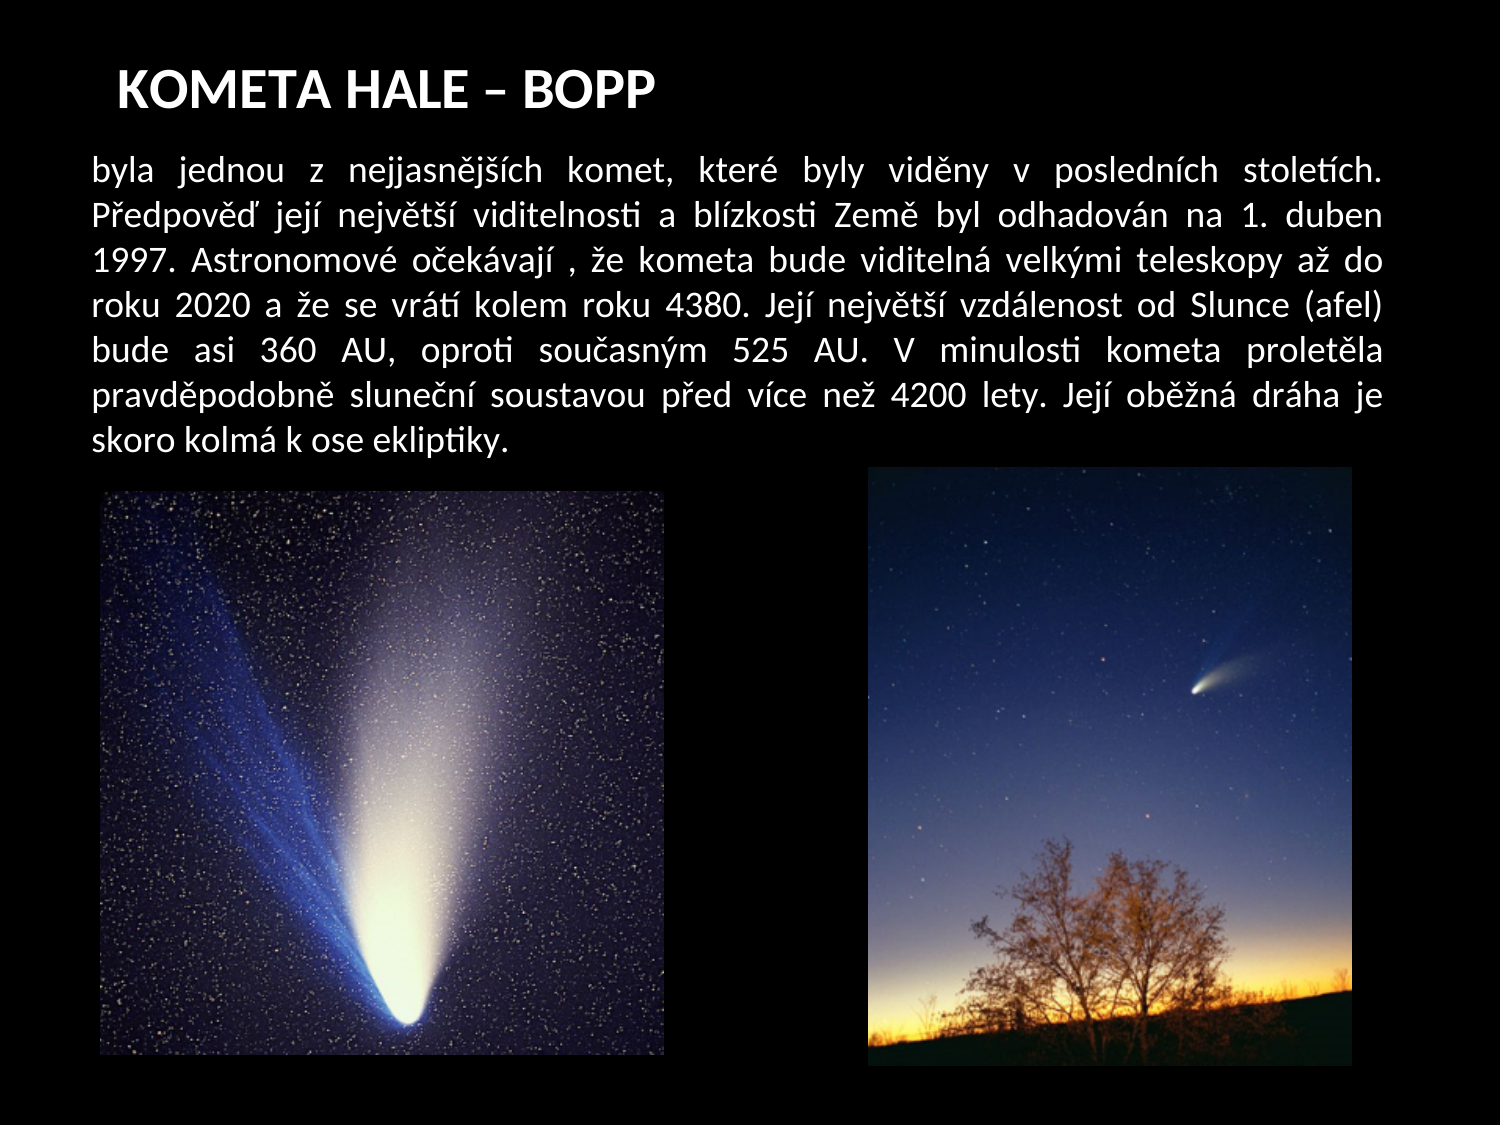

KOMETA HALE − BOPP
byla jednou z nejjasnějších komet, které byly viděny v posledních stoletích. Předpověď její největší viditelnosti a blízkosti Země byl odhadován na 1. duben 1997. Astronomové očekávají , že kometa bude viditelná velkými teleskopy až do roku 2020 a že se vrátí kolem roku 4380. Její největší vzdálenost od Slunce (afel) bude asi 360 AU, oproti současným 525 AU. V minulosti kometa proletěla pravděpodobně sluneční soustavou před více než 4200 lety. Její oběžná dráha je skoro kolmá k ose ekliptiky.